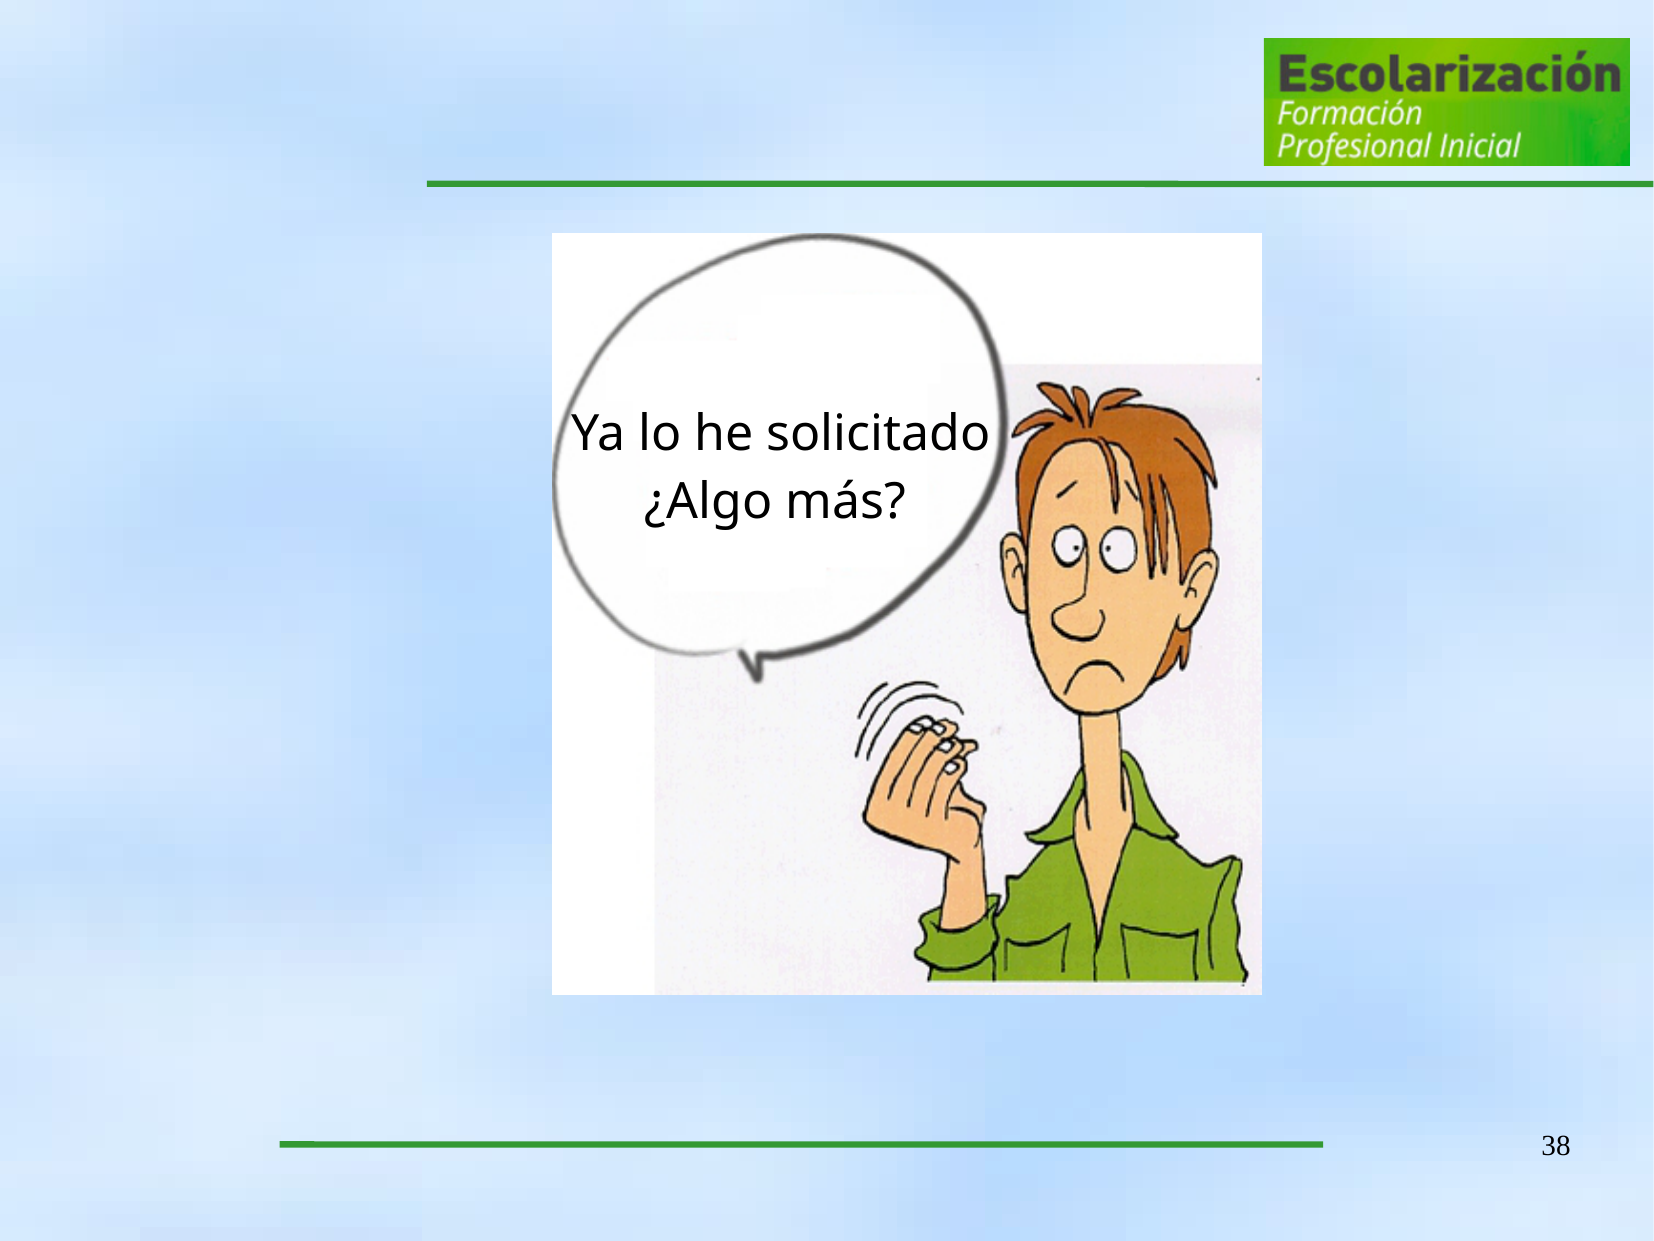

Ya lo he solicitado
¿Algo más?
38